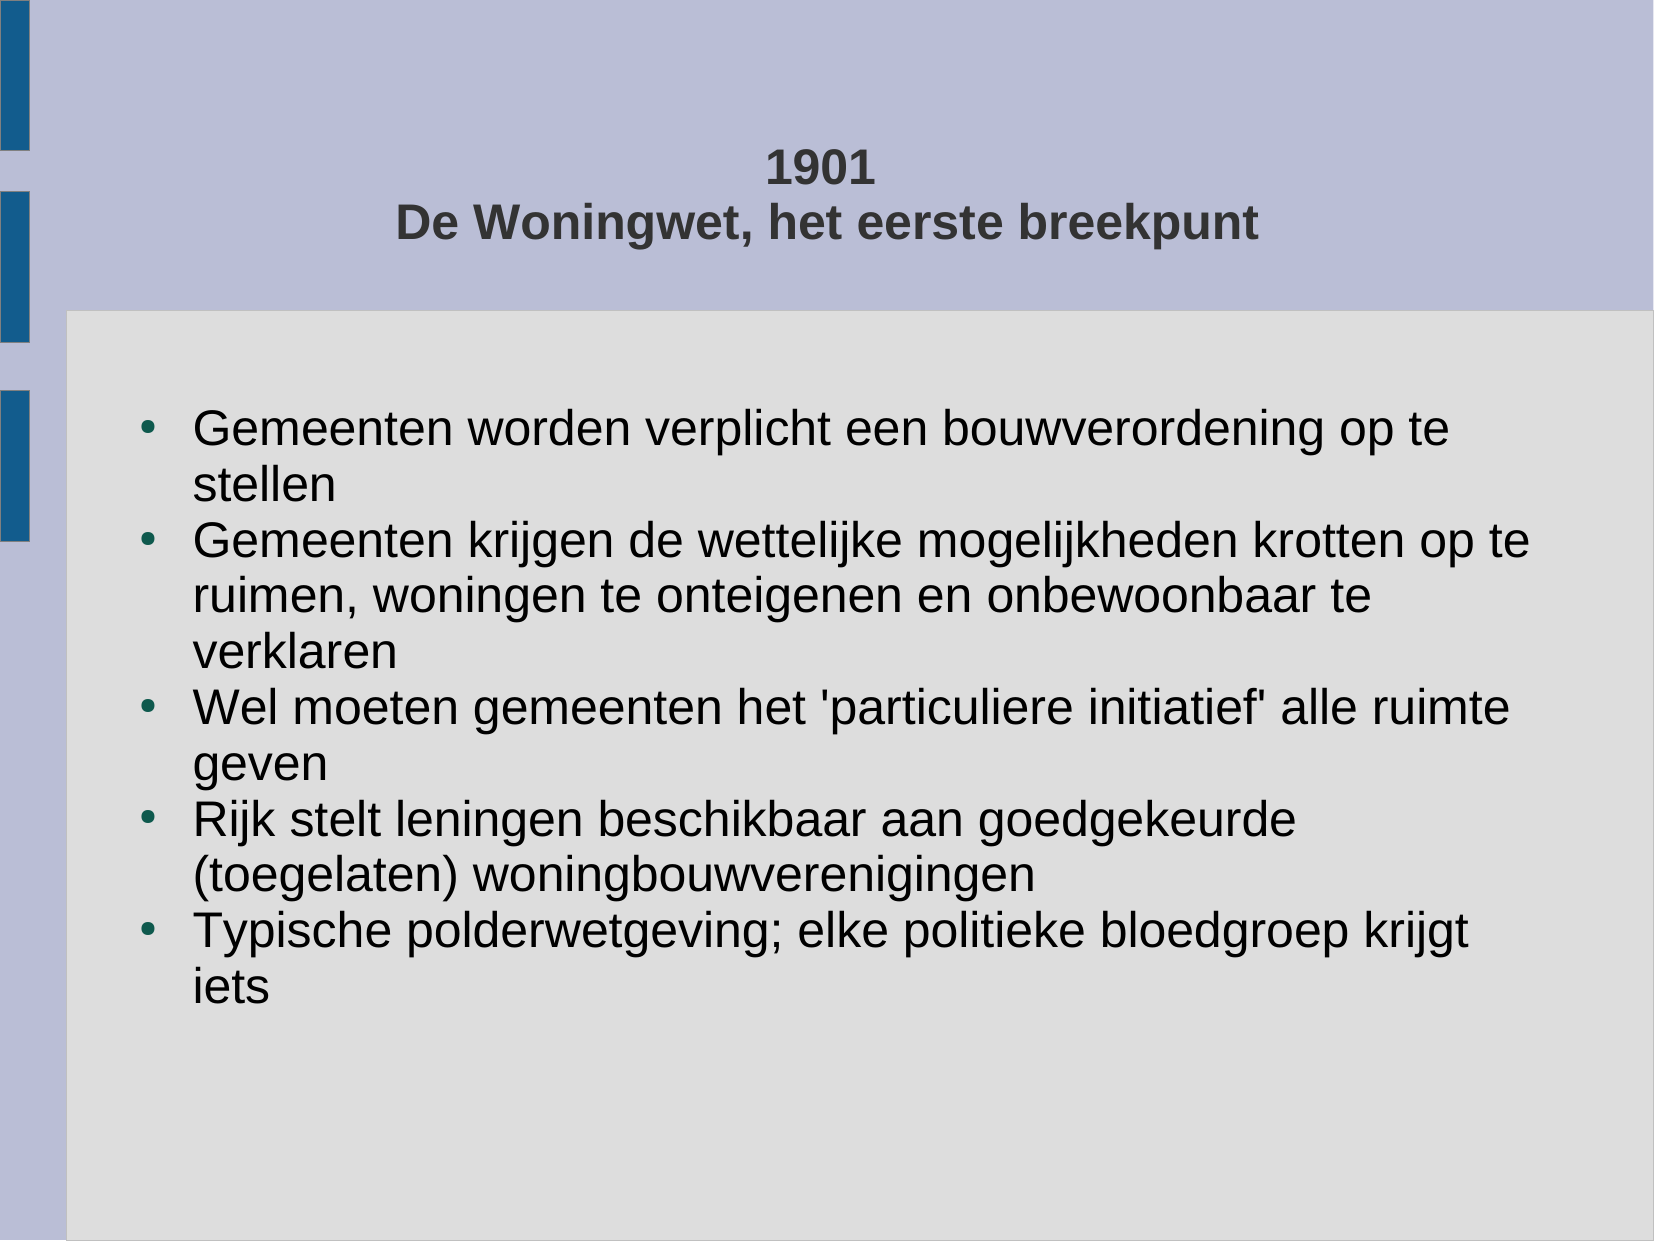

# 1901 De Woningwet, het eerste breekpunt
Gemeenten worden verplicht een bouwverordening op te stellen
Gemeenten krijgen de wettelijke mogelijkheden krotten op te ruimen, woningen te onteigenen en onbewoonbaar te verklaren
Wel moeten gemeenten het 'particuliere initiatief' alle ruimte geven
Rijk stelt leningen beschikbaar aan goedgekeurde (toegelaten) woningbouwverenigingen
Typische polderwetgeving; elke politieke bloedgroep krijgt iets